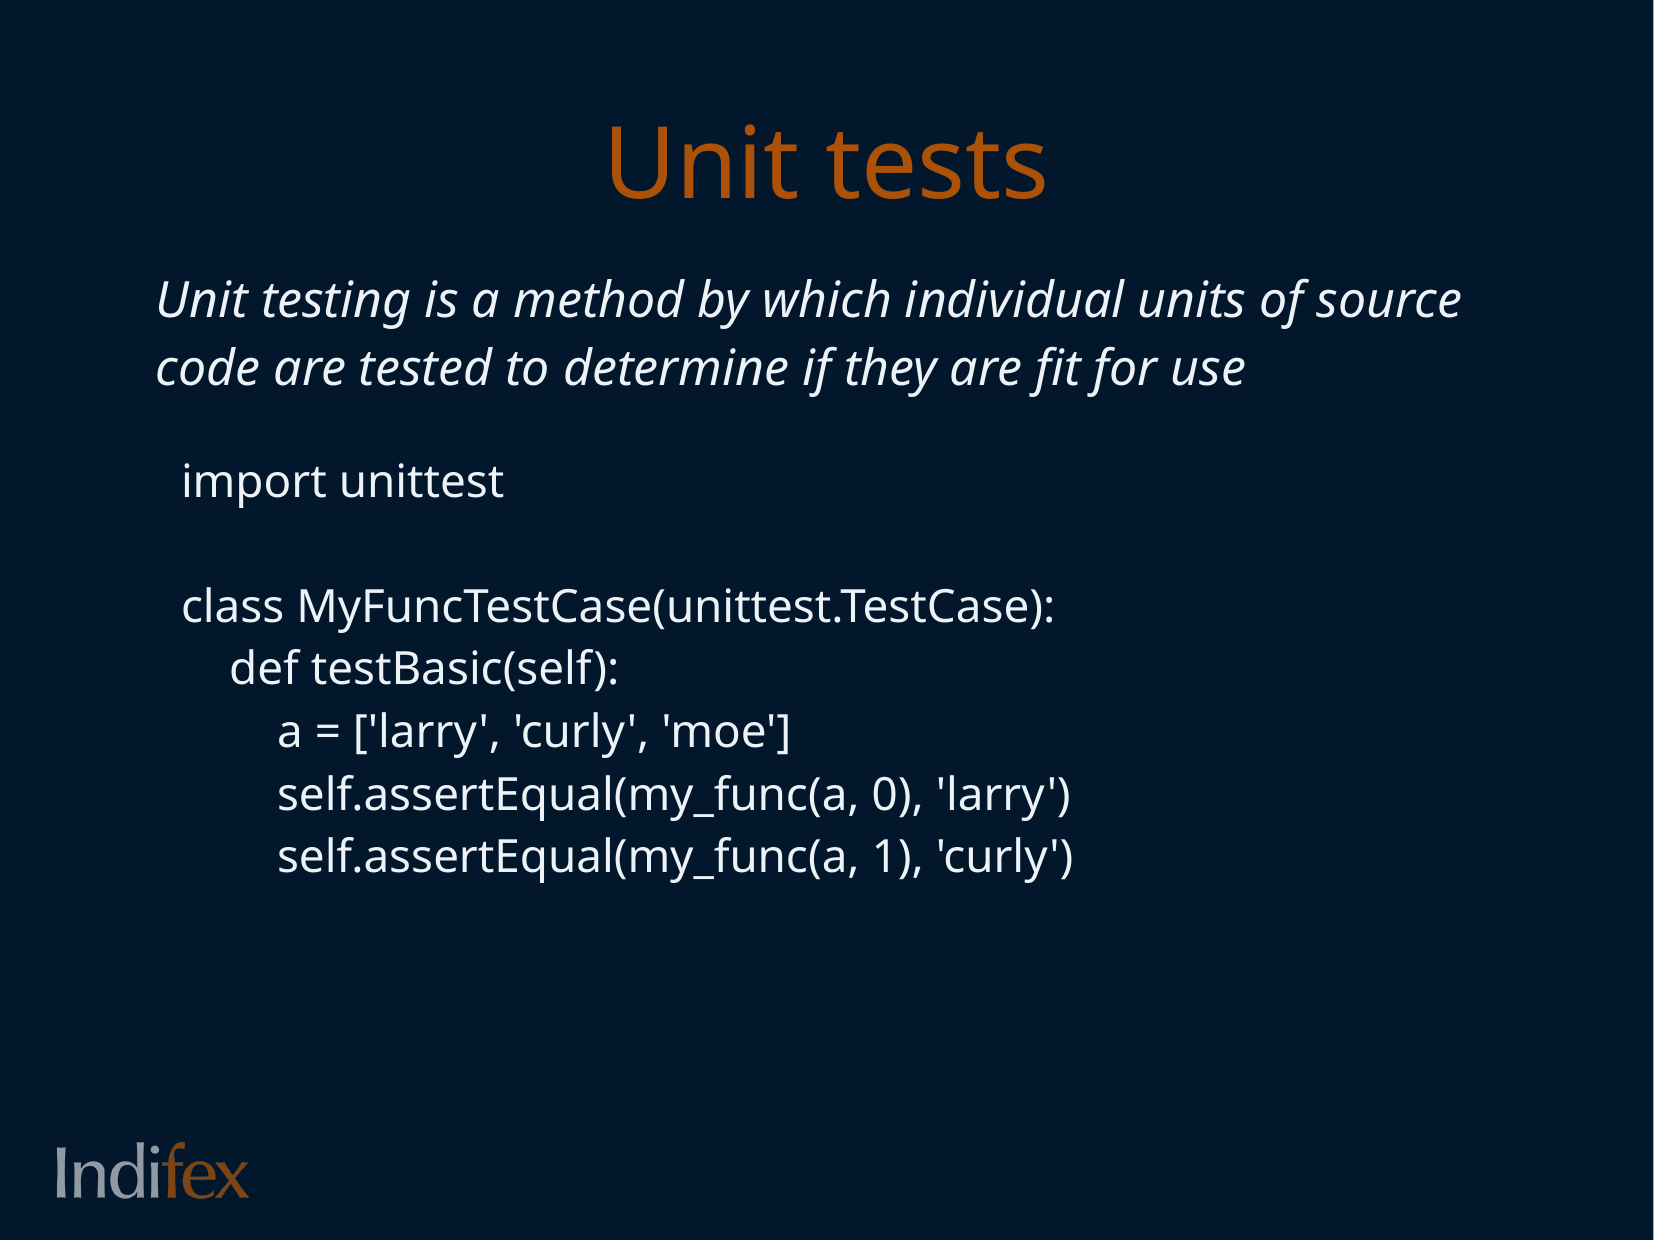

# Unit tests
Unit testing is a method by which individual units of source code are tested to determine if they are fit for use
import unittest
class MyFuncTestCase(unittest.TestCase):
 def testBasic(self):
 a = ['larry', 'curly', 'moe']
 self.assertEqual(my_func(a, 0), 'larry')
 self.assertEqual(my_func(a, 1), 'curly')